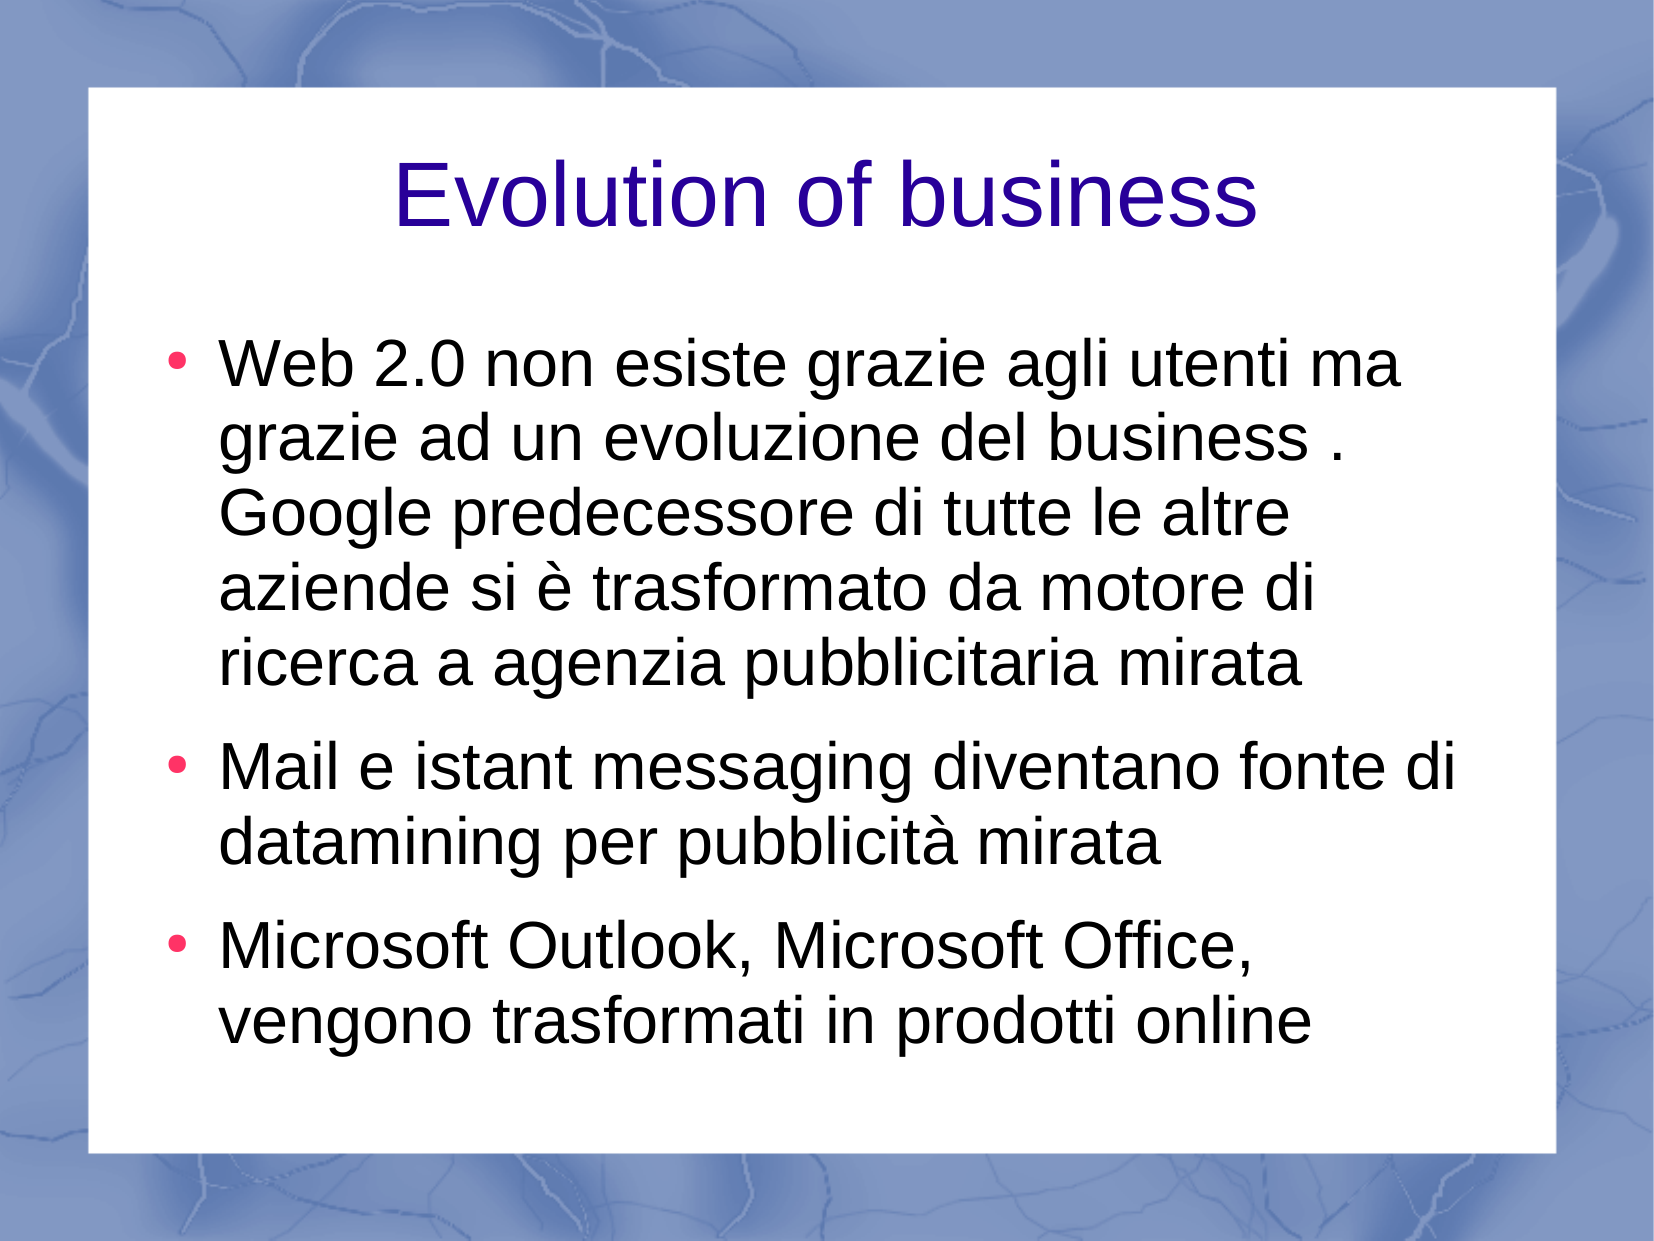

# Evolution of business
Web 2.0 non esiste grazie agli utenti ma grazie ad un evoluzione del business . Google predecessore di tutte le altre aziende si è trasformato da motore di ricerca a agenzia pubblicitaria mirata
Mail e istant messaging diventano fonte di datamining per pubblicità mirata
Microsoft Outlook, Microsoft Office, vengono trasformati in prodotti online